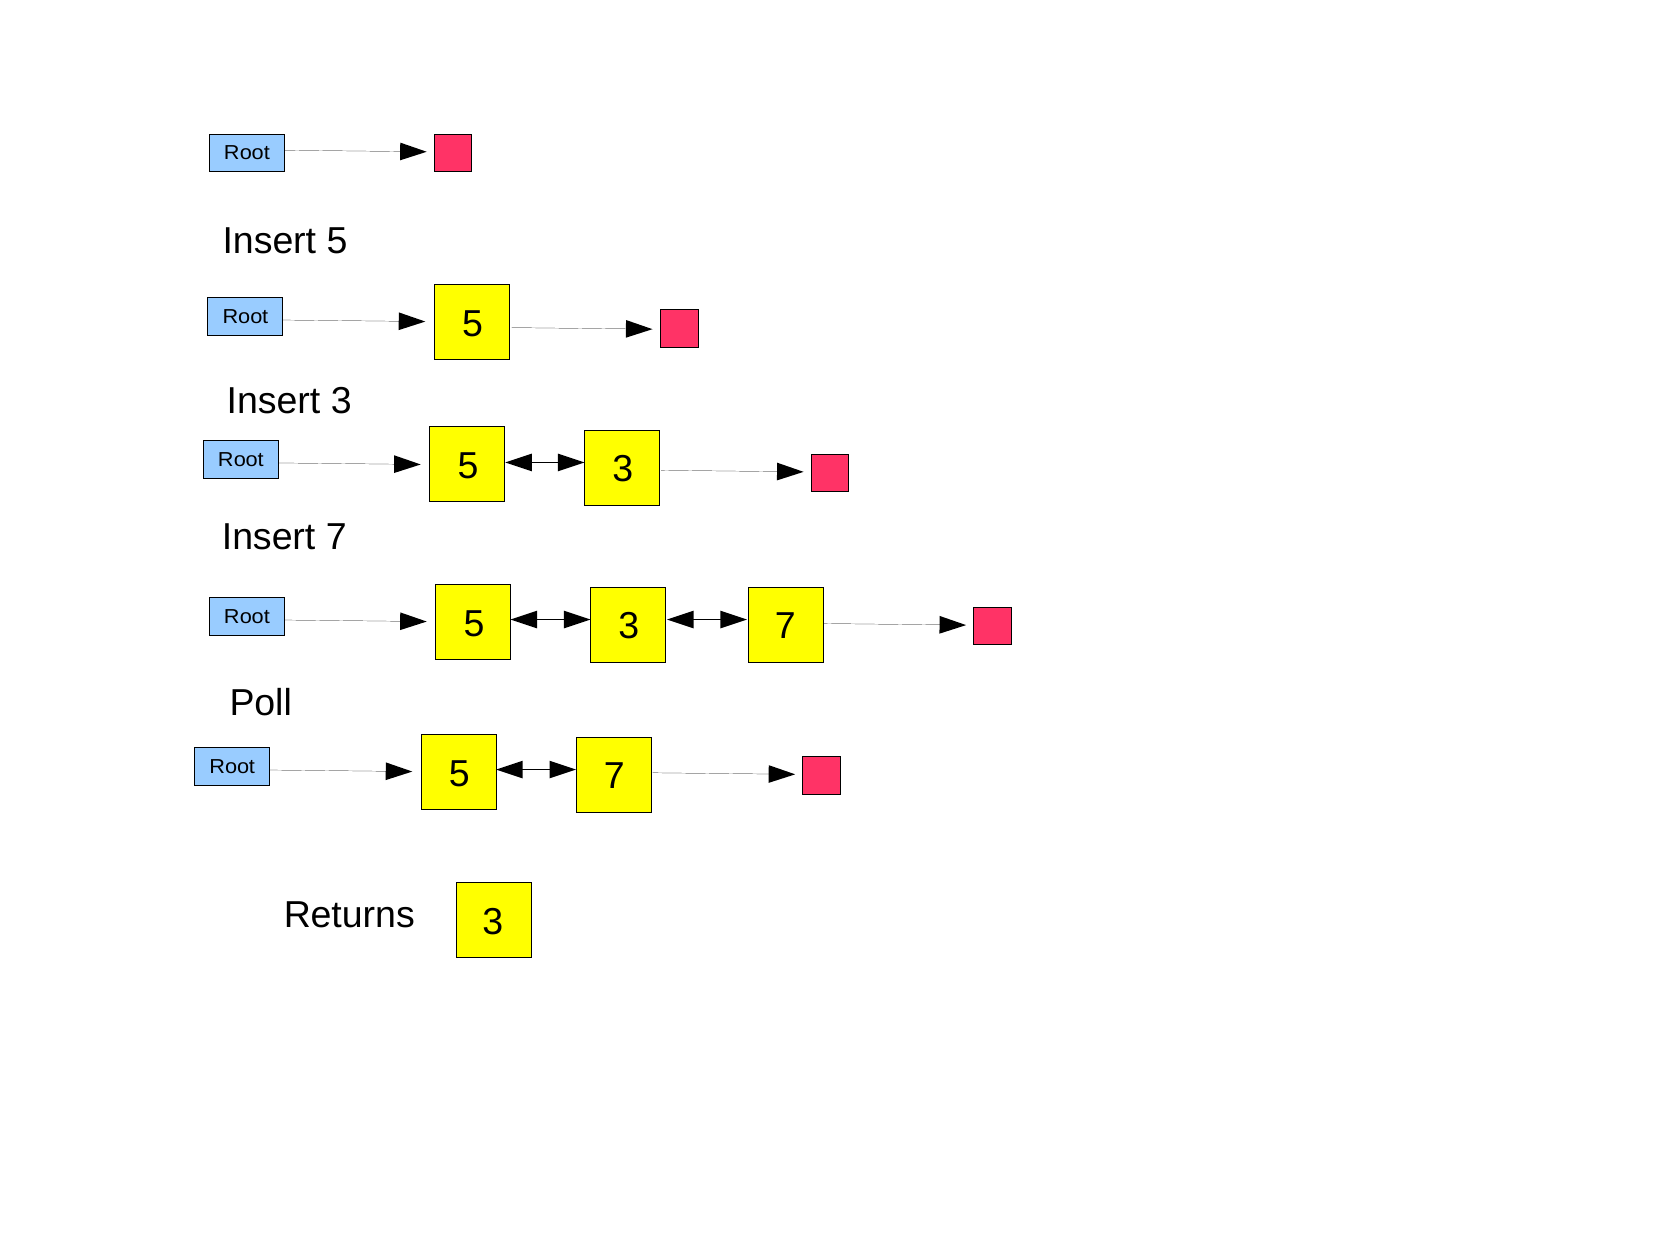

Root
Insert 5
5
Root
Insert 3
5
3
Root
Insert 7
5
3
7
Root
Poll
5
7
Root
3
Returns